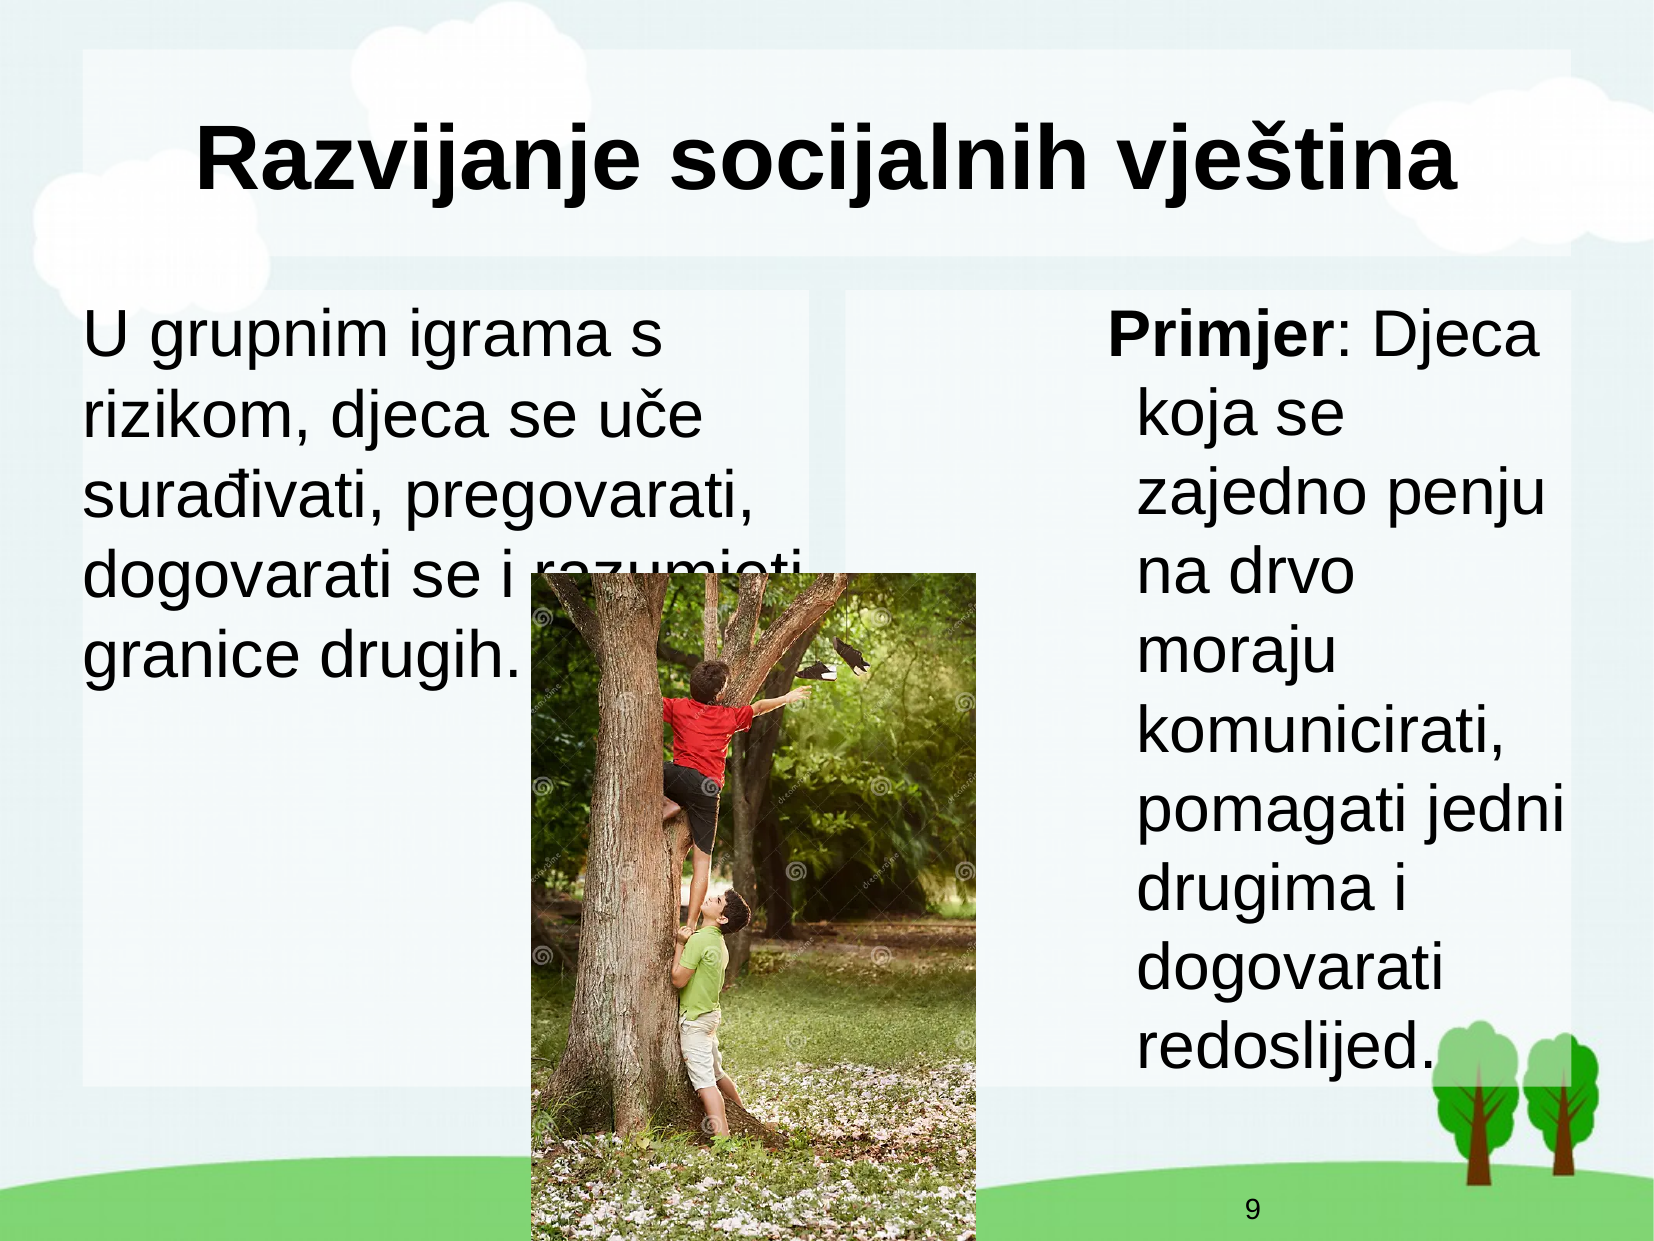

# Razvijanje socijalnih vještina
U grupnim igrama s rizikom, djeca se uče surađivati, pregovarati, dogovarati se i razumjeti granice drugih.
Primjer: Djeca koja se zajedno penju na drvo moraju komunicirati, pomagati jedni drugima i dogovarati redoslijed.